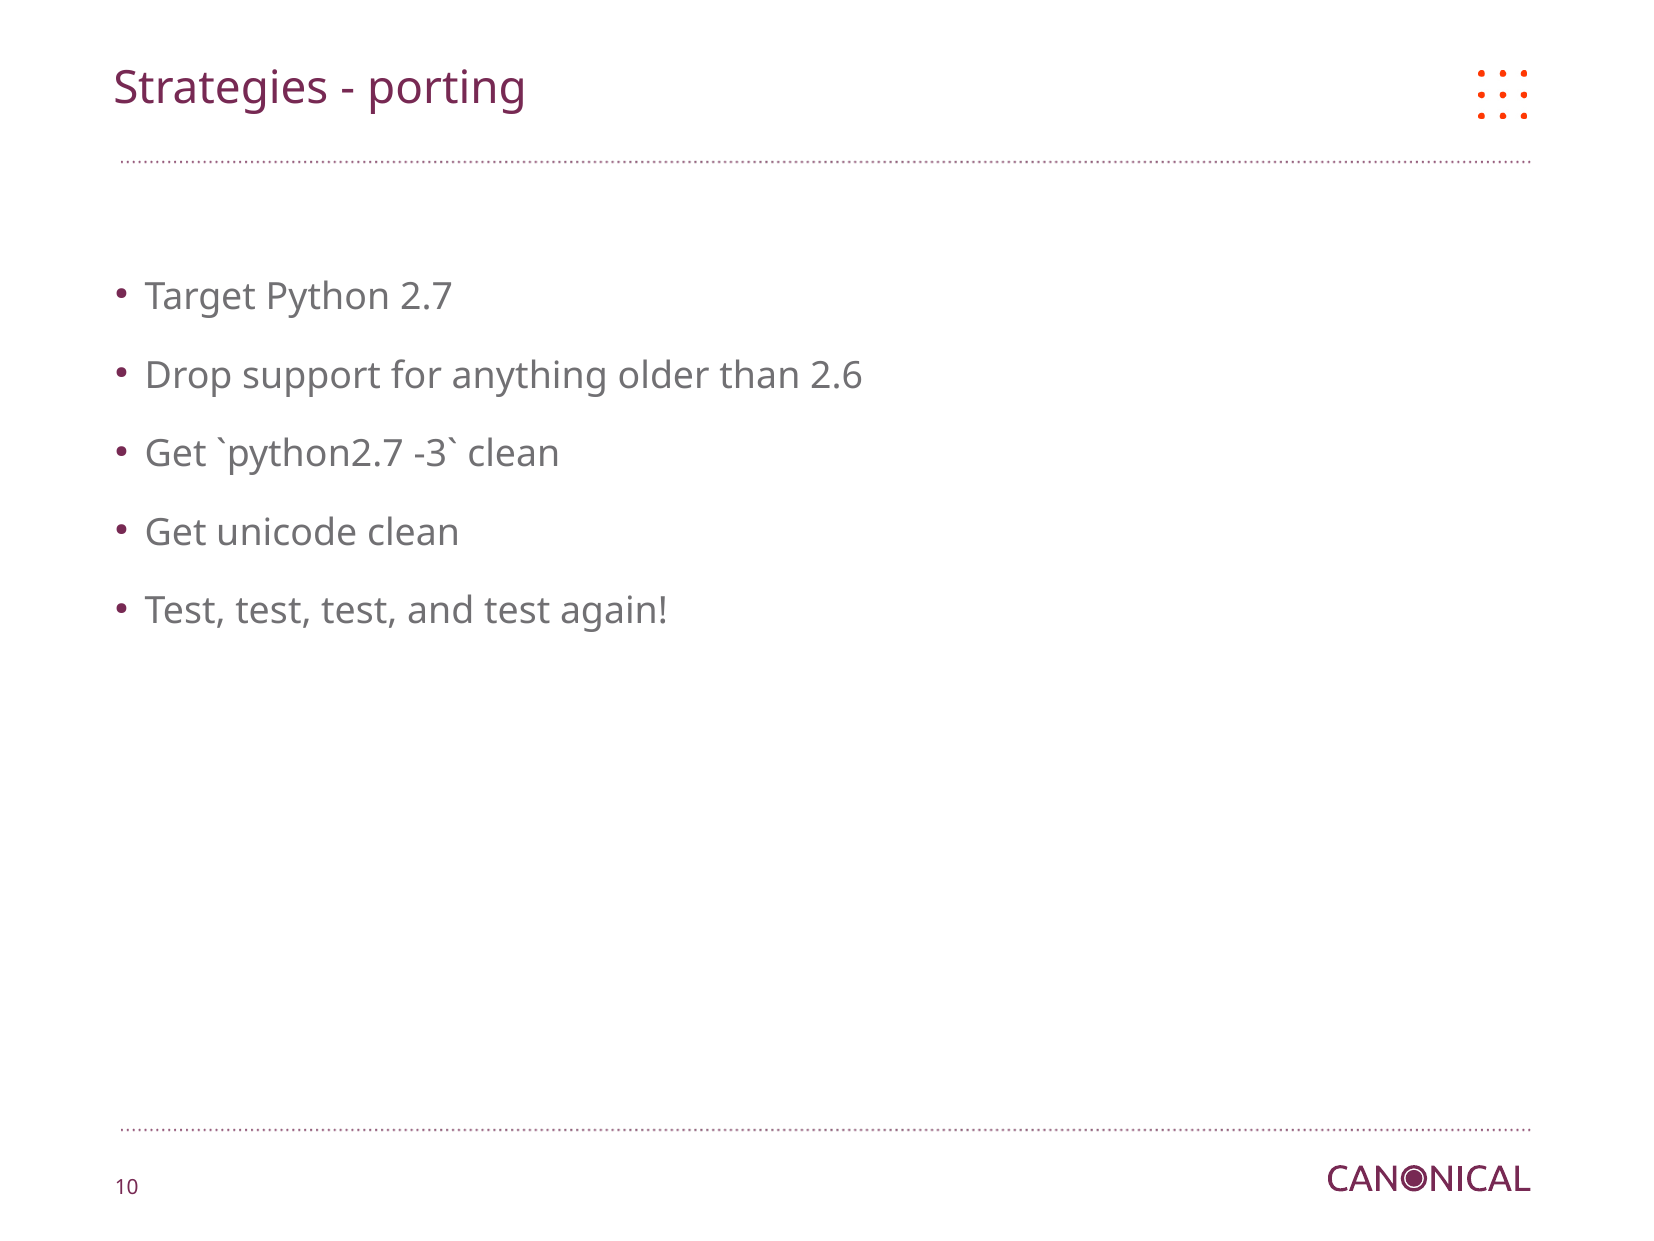

# Strategies - porting
Target Python 2.7
Drop support for anything older than 2.6
Get `python2.7 -3` clean
Get unicode clean
Test, test, test, and test again!